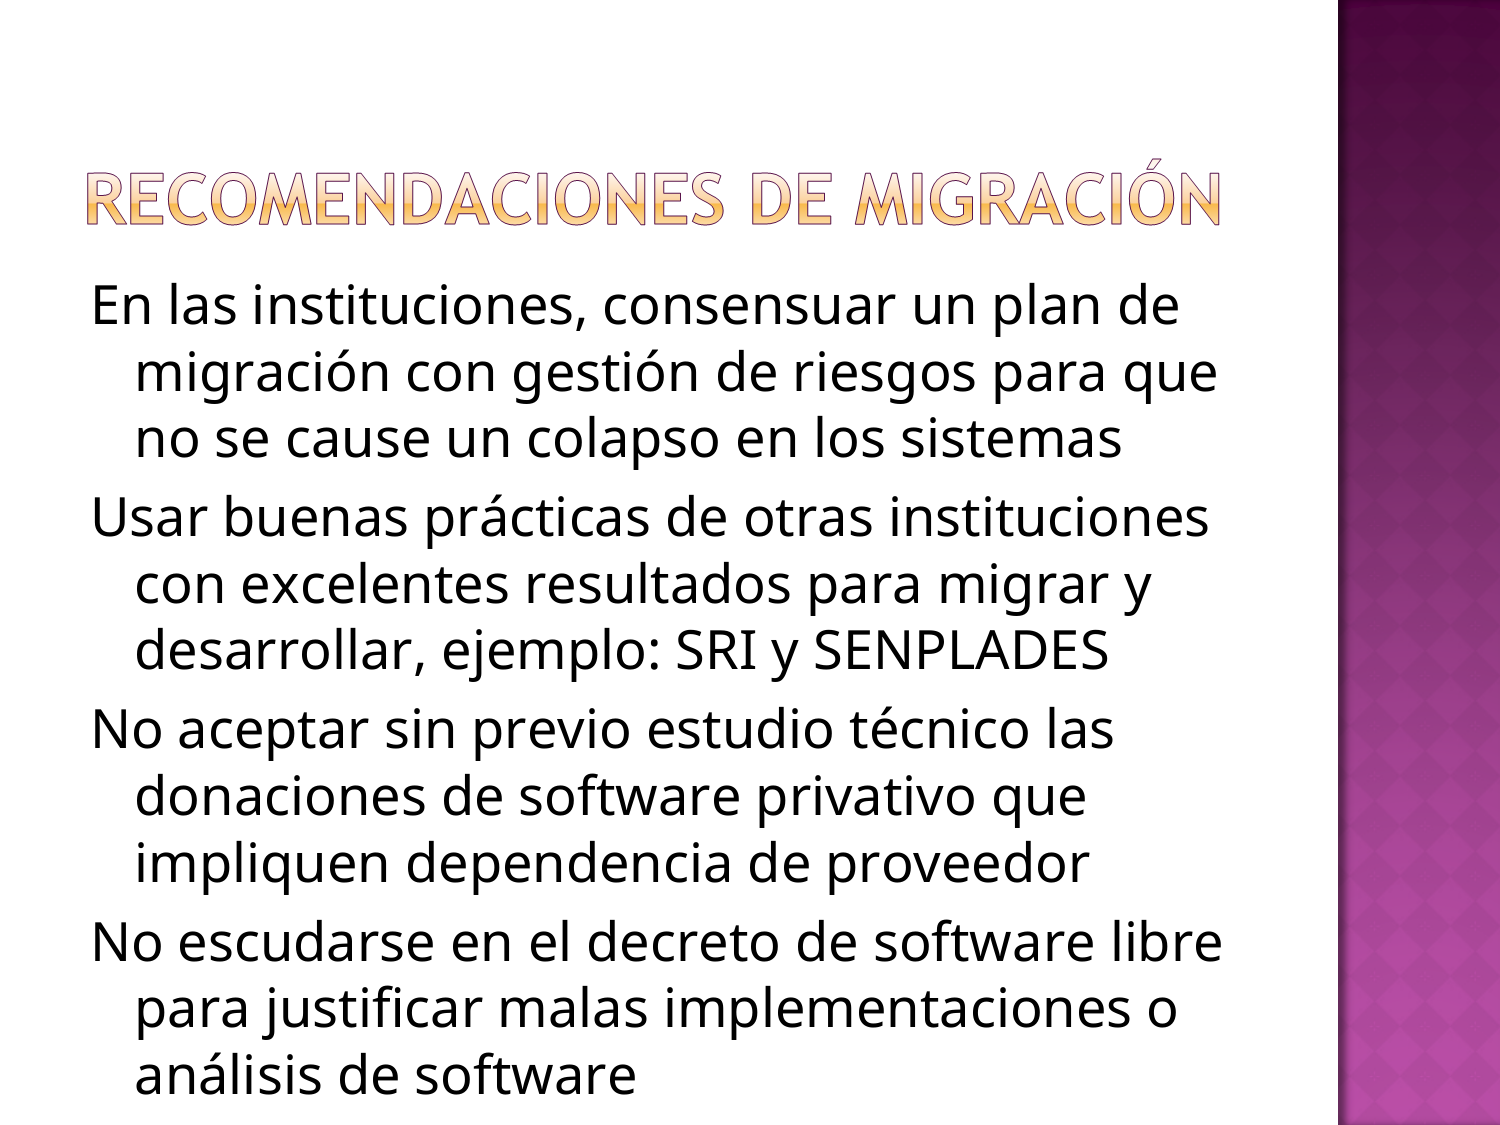

# En las instituciones, consensuar un plan de migración con gestión de riesgos para que no se cause un colapso en los sistemas
Usar buenas prácticas de otras instituciones con excelentes resultados para migrar y desarrollar, ejemplo: SRI y SENPLADES
No aceptar sin previo estudio técnico las donaciones de software privativo que impliquen dependencia de proveedor
No escudarse en el decreto de software libre para justificar malas implementaciones o análisis de software